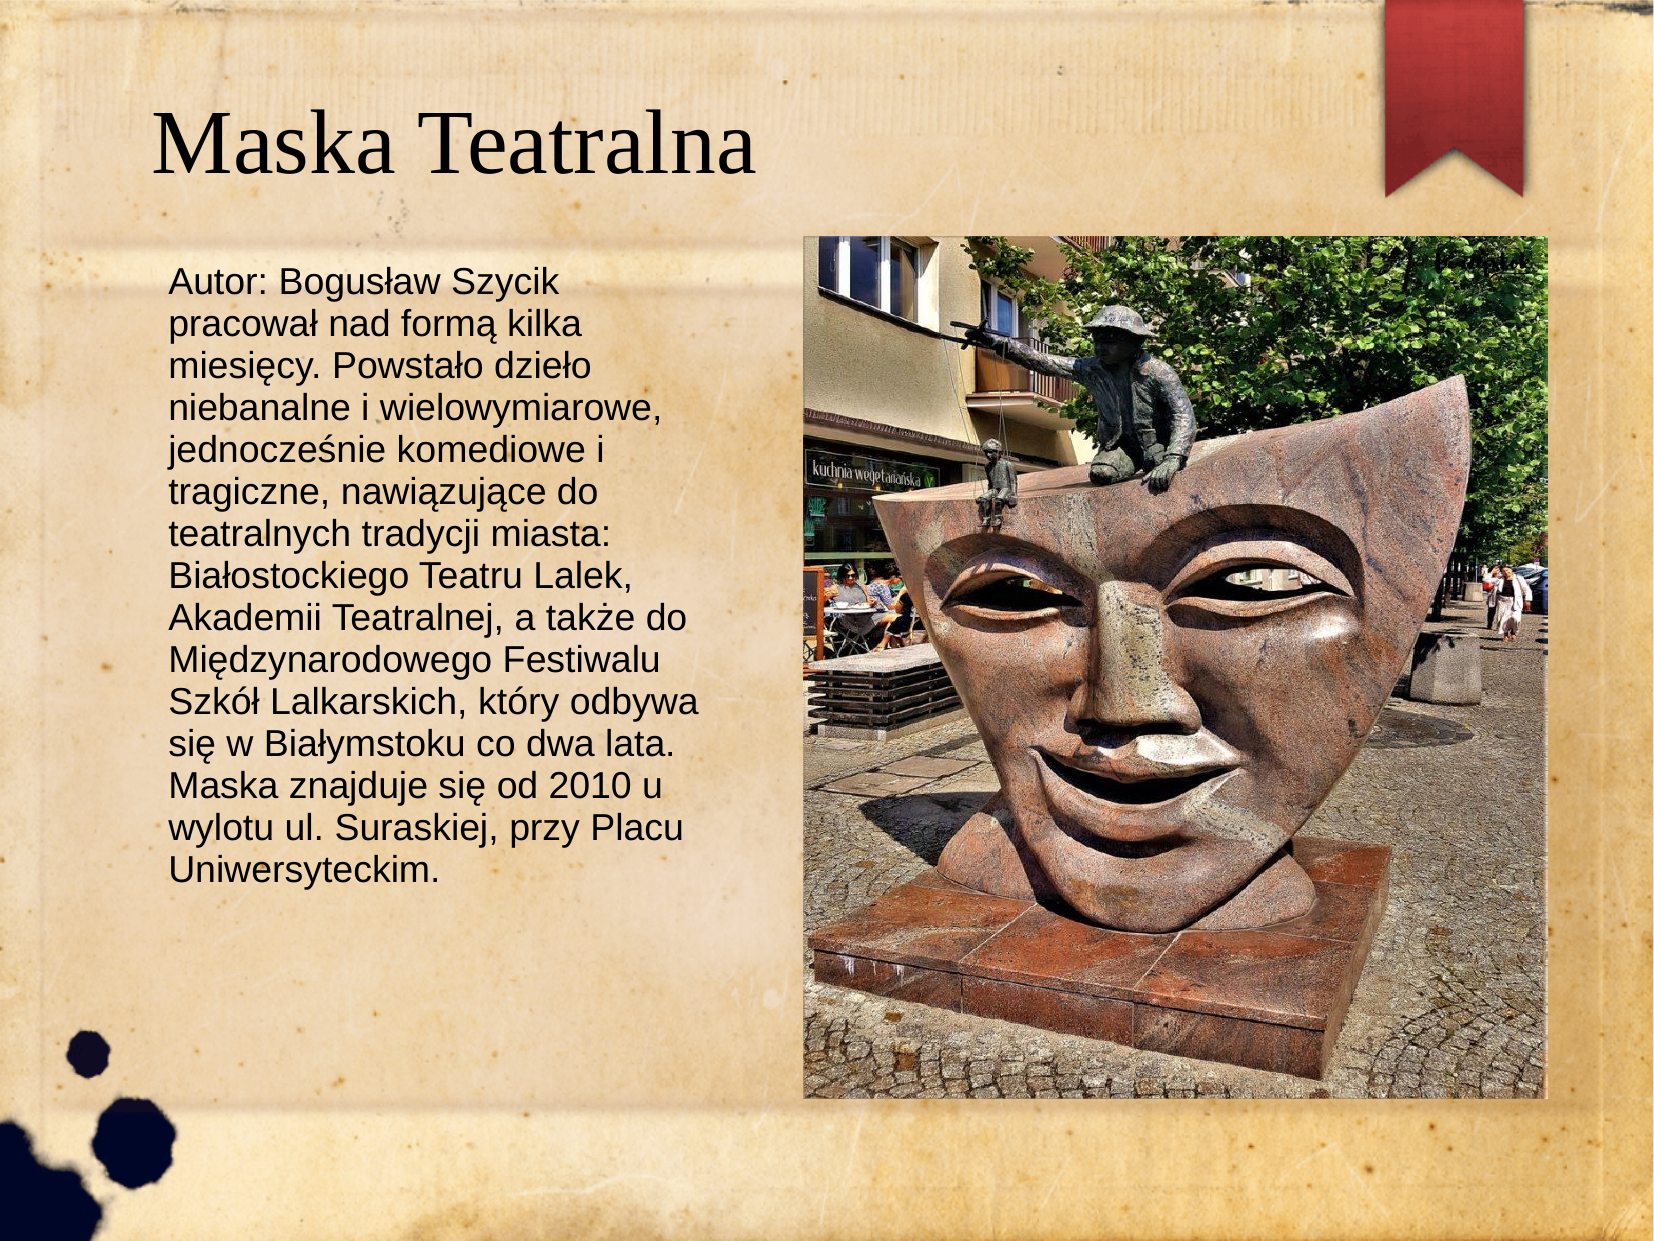

# Maska Teatralna
Autor: Bogusław Szycik pracował nad formą kilka miesięcy. Powstało dzieło niebanalne i wielowymiarowe, jednocześnie komediowe i tragiczne, nawiązujące do teatralnych tradycji miasta: Białostockiego Teatru Lalek, Akademii Teatralnej, a także do Międzynarodowego Festiwalu Szkół Lalkarskich, który odbywa się w Białymstoku co dwa lata. Maska znajduje się od 2010 u wylotu ul. Suraskiej, przy Placu Uniwersyteckim.